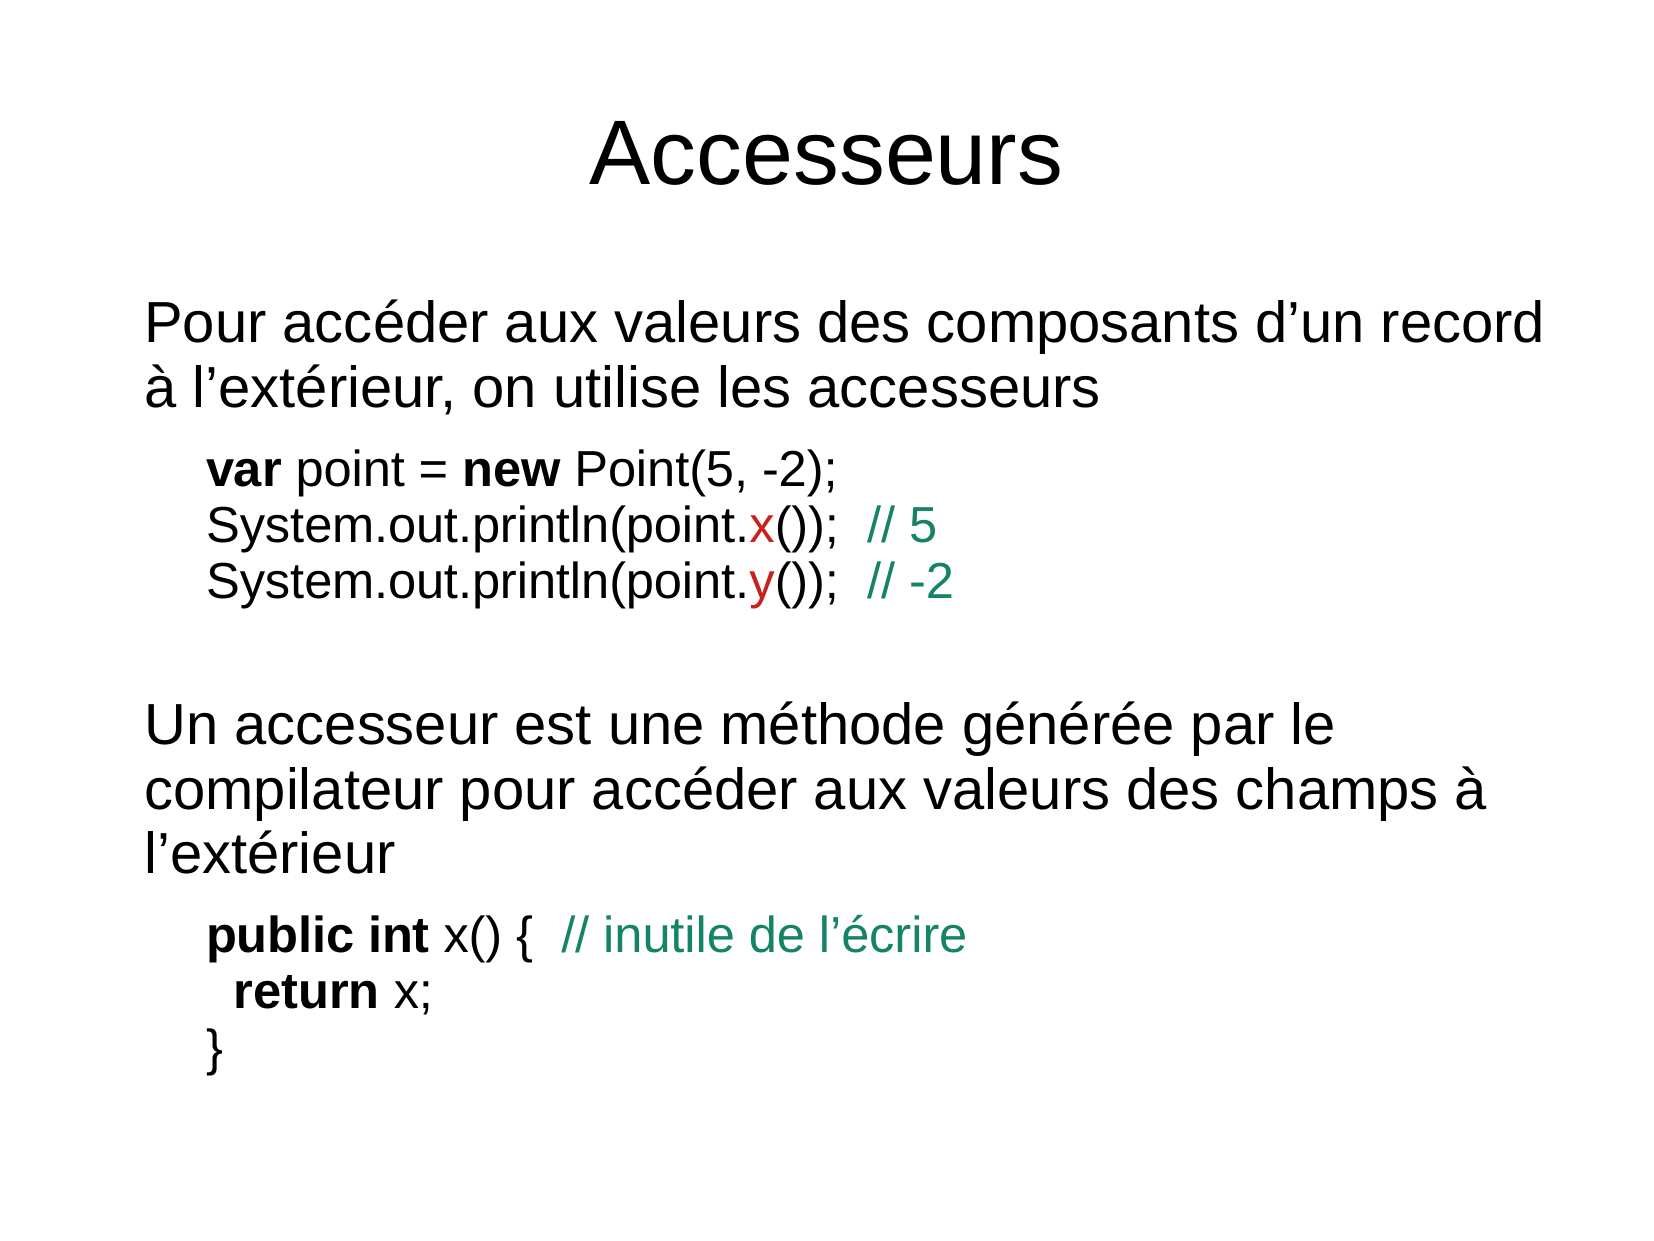

# Accesseurs
Pour accéder aux valeurs des composants d’un record à l’extérieur, on utilise les accesseurs
var point = new Point(5, -2);
System.out.println(point.x()); // 5
System.out.println(point.y()); // -2
Un accesseur est une méthode générée par le compilateur pour accéder aux valeurs des champs à l’extérieur
public int x() { // inutile de l’écrire
 return x;
}